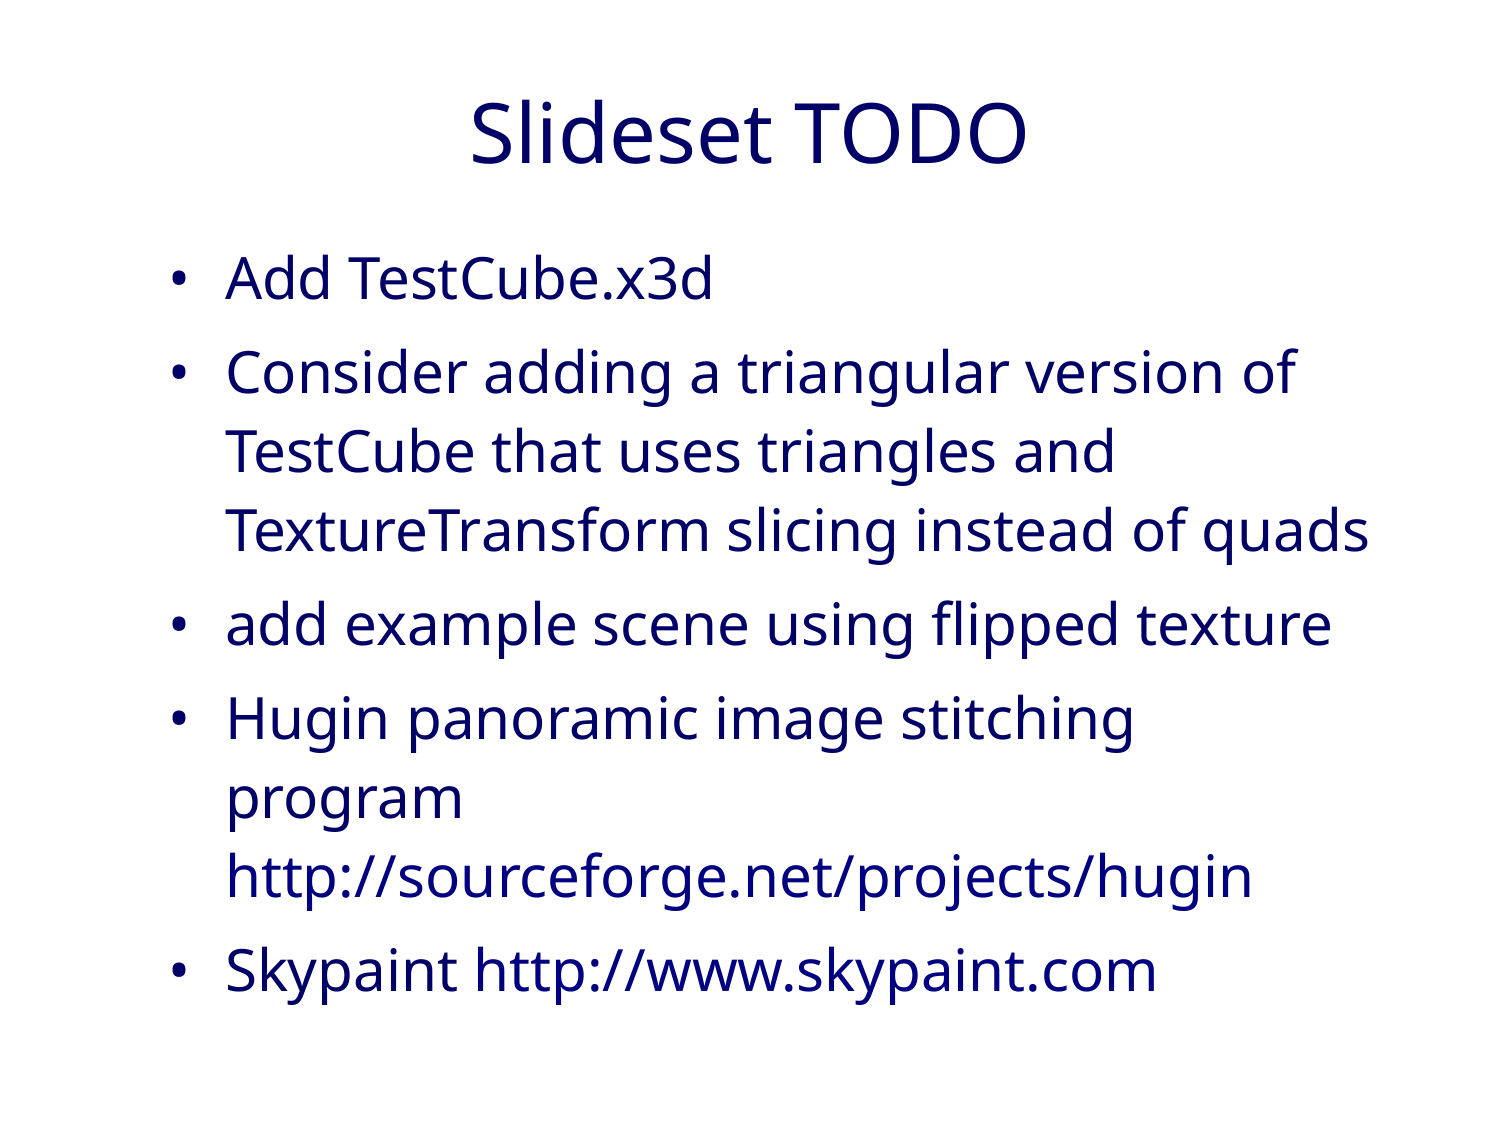

# Slideset TODO
Add TestCube.x3d
Consider adding a triangular version of TestCube that uses triangles and TextureTransform slicing instead of quads
add example scene using flipped texture
Hugin panoramic image stitching program http://sourceforge.net/projects/hugin
Skypaint http://www.skypaint.com